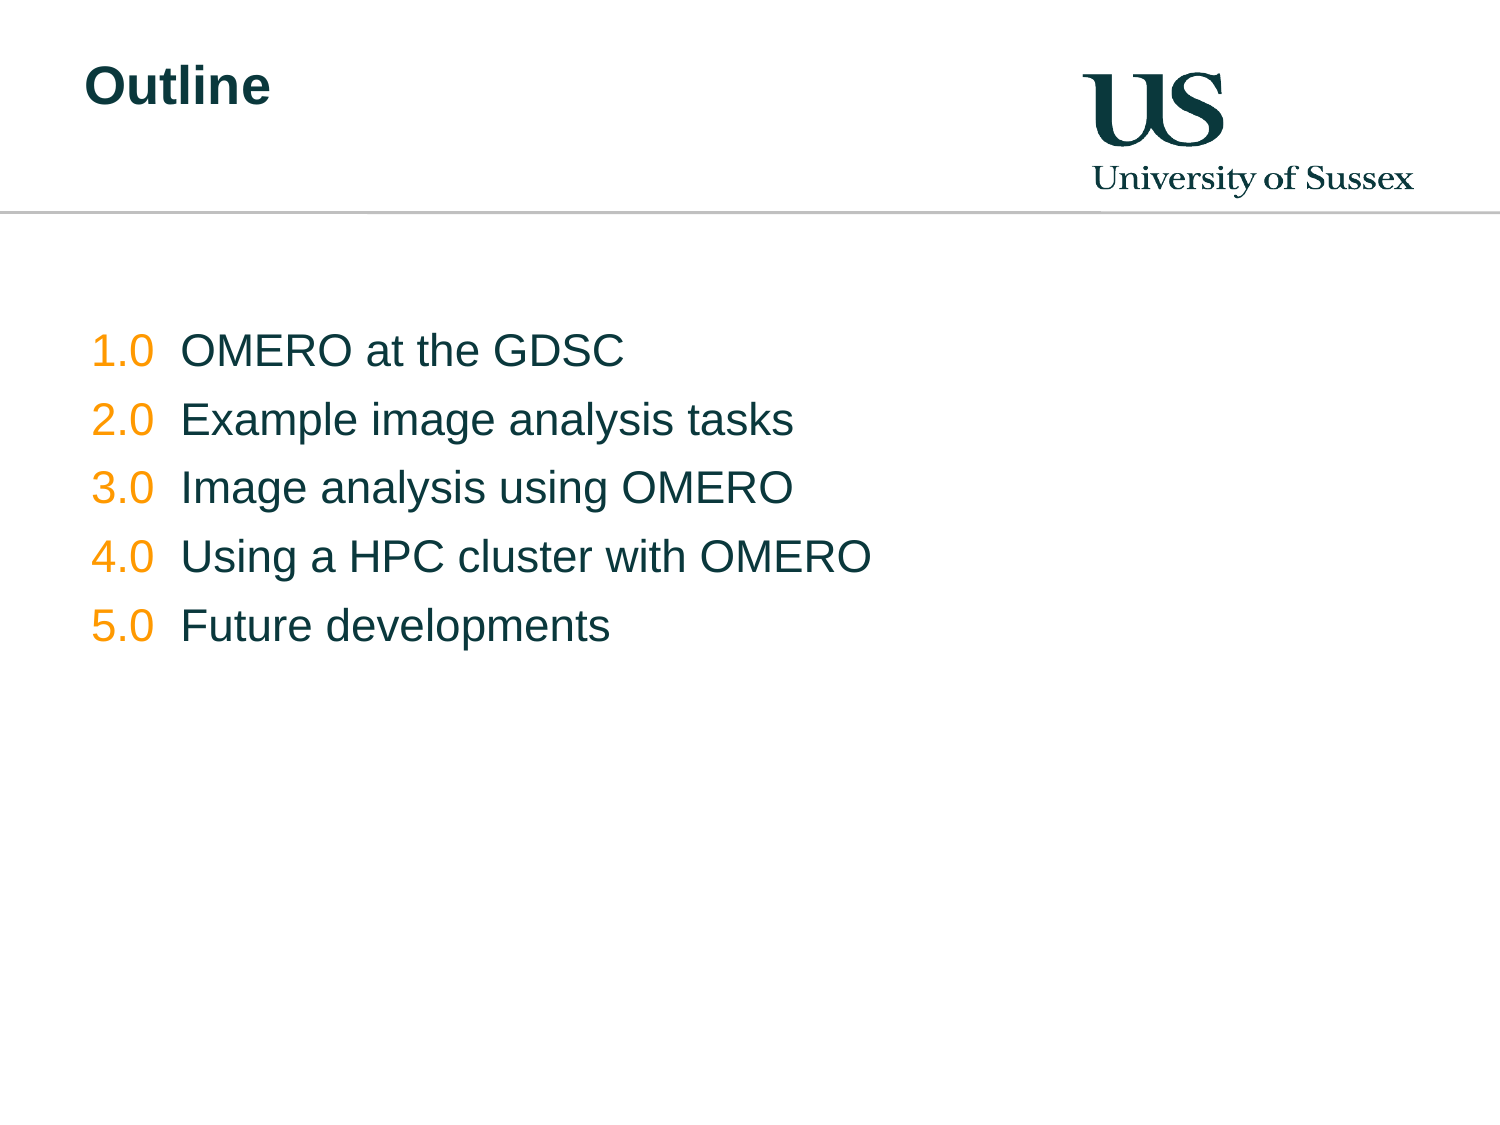

# Outline
1.0 OMERO at the GDSC
2.0 Example image analysis tasks
3.0 Image analysis using OMERO
4.0 Using a HPC cluster with OMERO
5.0 Future developments